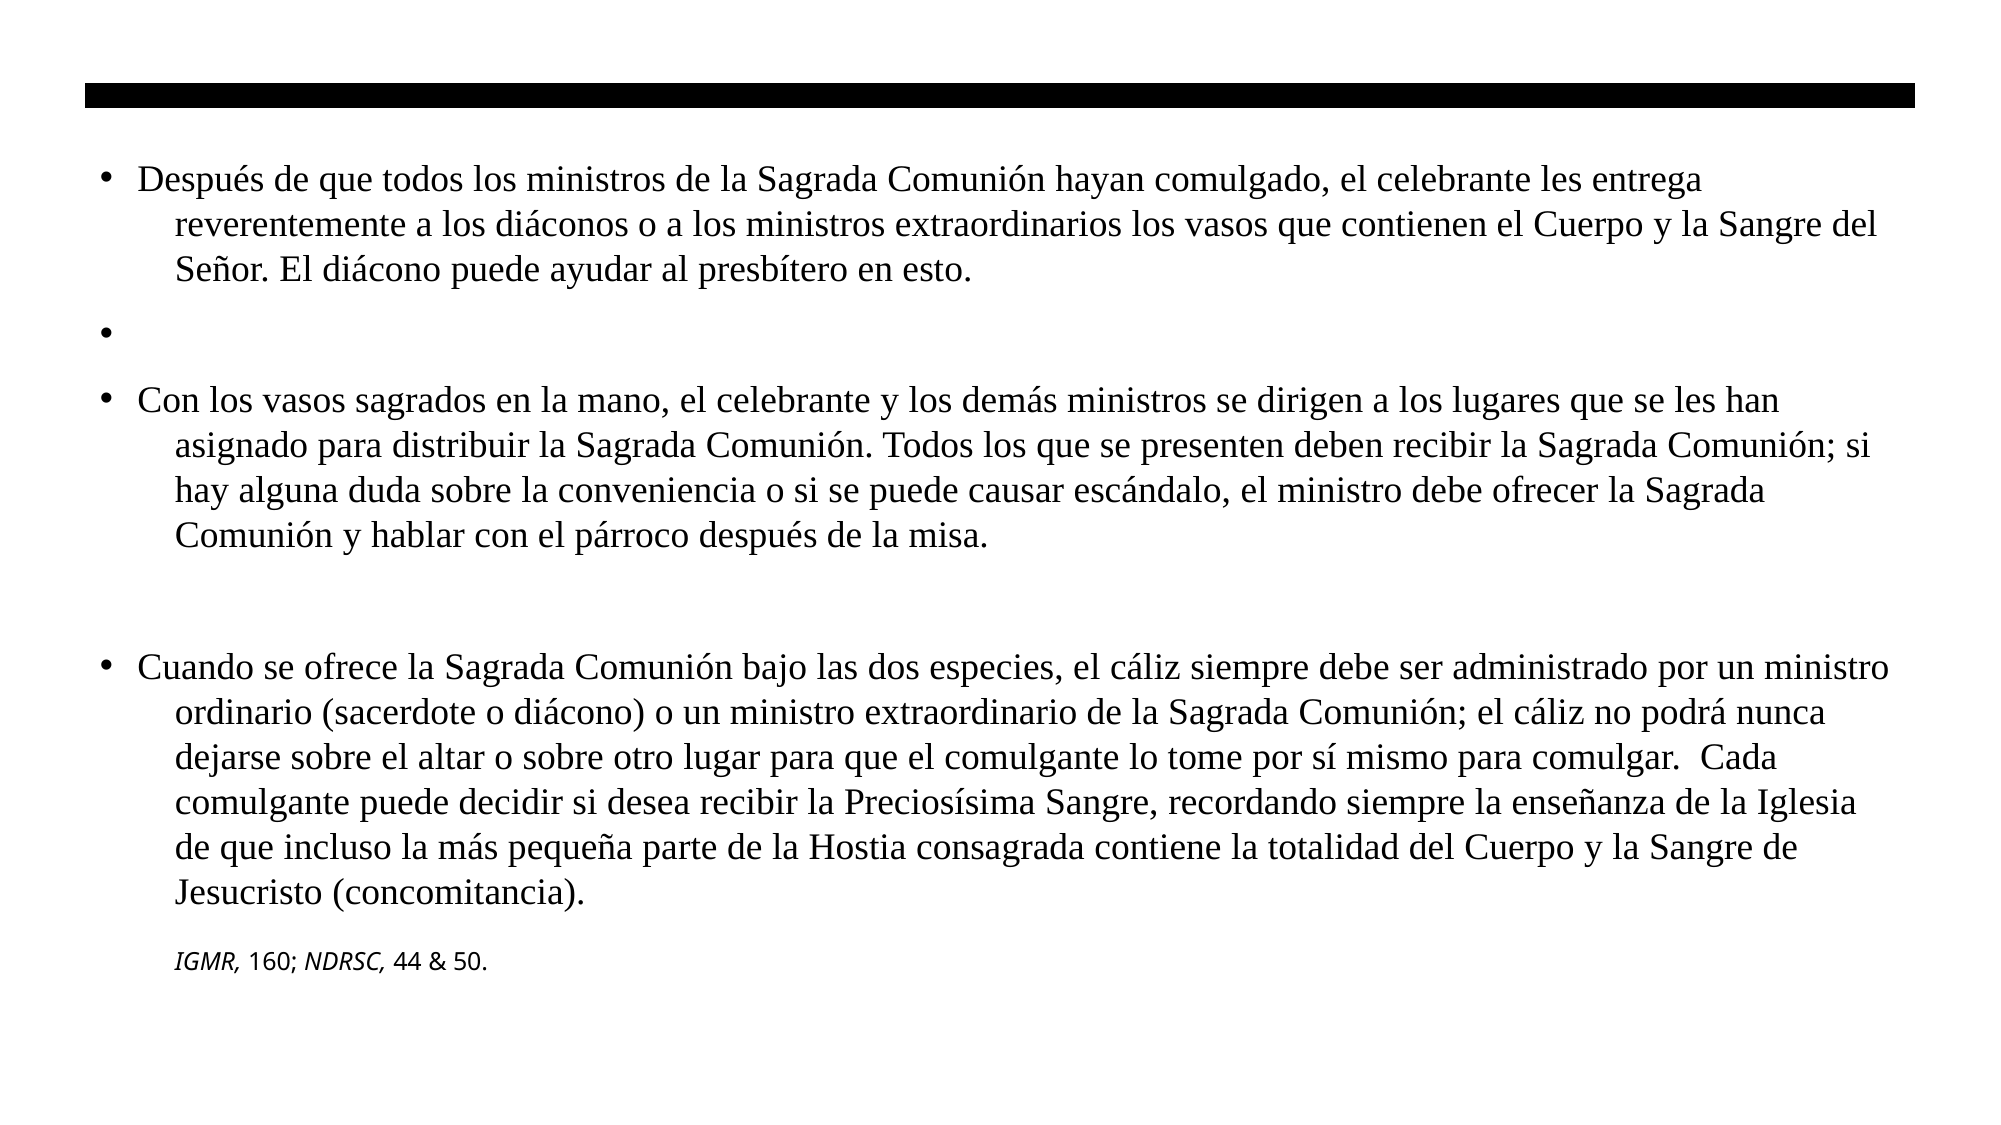

# Después de que todos los ministros de la Sagrada Comunión hayan comulgado, el celebrante les entrega reverentemente a los diáconos o a los ministros extraordinarios los vasos que contienen el Cuerpo y la Sangre del Señor. El diácono puede ayudar al presbítero en esto.
Con los vasos sagrados en la mano, el celebrante y los demás ministros se dirigen a los lugares que se les han asignado para distribuir la Sagrada Comunión. Todos los que se presenten deben recibir la Sagrada Comunión; si hay alguna duda sobre la conveniencia o si se puede causar escándalo, el ministro debe ofrecer la Sagrada Comunión y hablar con el párroco después de la misa.
Cuando se ofrece la Sagrada Comunión bajo las dos especies, el cáliz siempre debe ser administrado por un ministro ordinario (sacerdote o diácono) o un ministro extraordinario de la Sagrada Comunión; el cáliz no podrá nunca dejarse sobre el altar o sobre otro lugar para que el comulgante lo tome por sí mismo para comulgar. Cada comulgante puede decidir si desea recibir la Preciosísima Sangre, recordando siempre la enseñanza de la Iglesia de que incluso la más pequeña parte de la Hostia consagrada contiene la totalidad del Cuerpo y la Sangre de Jesucristo (concomitancia).
	IGMR, 160; NDRSC, 44 & 50.